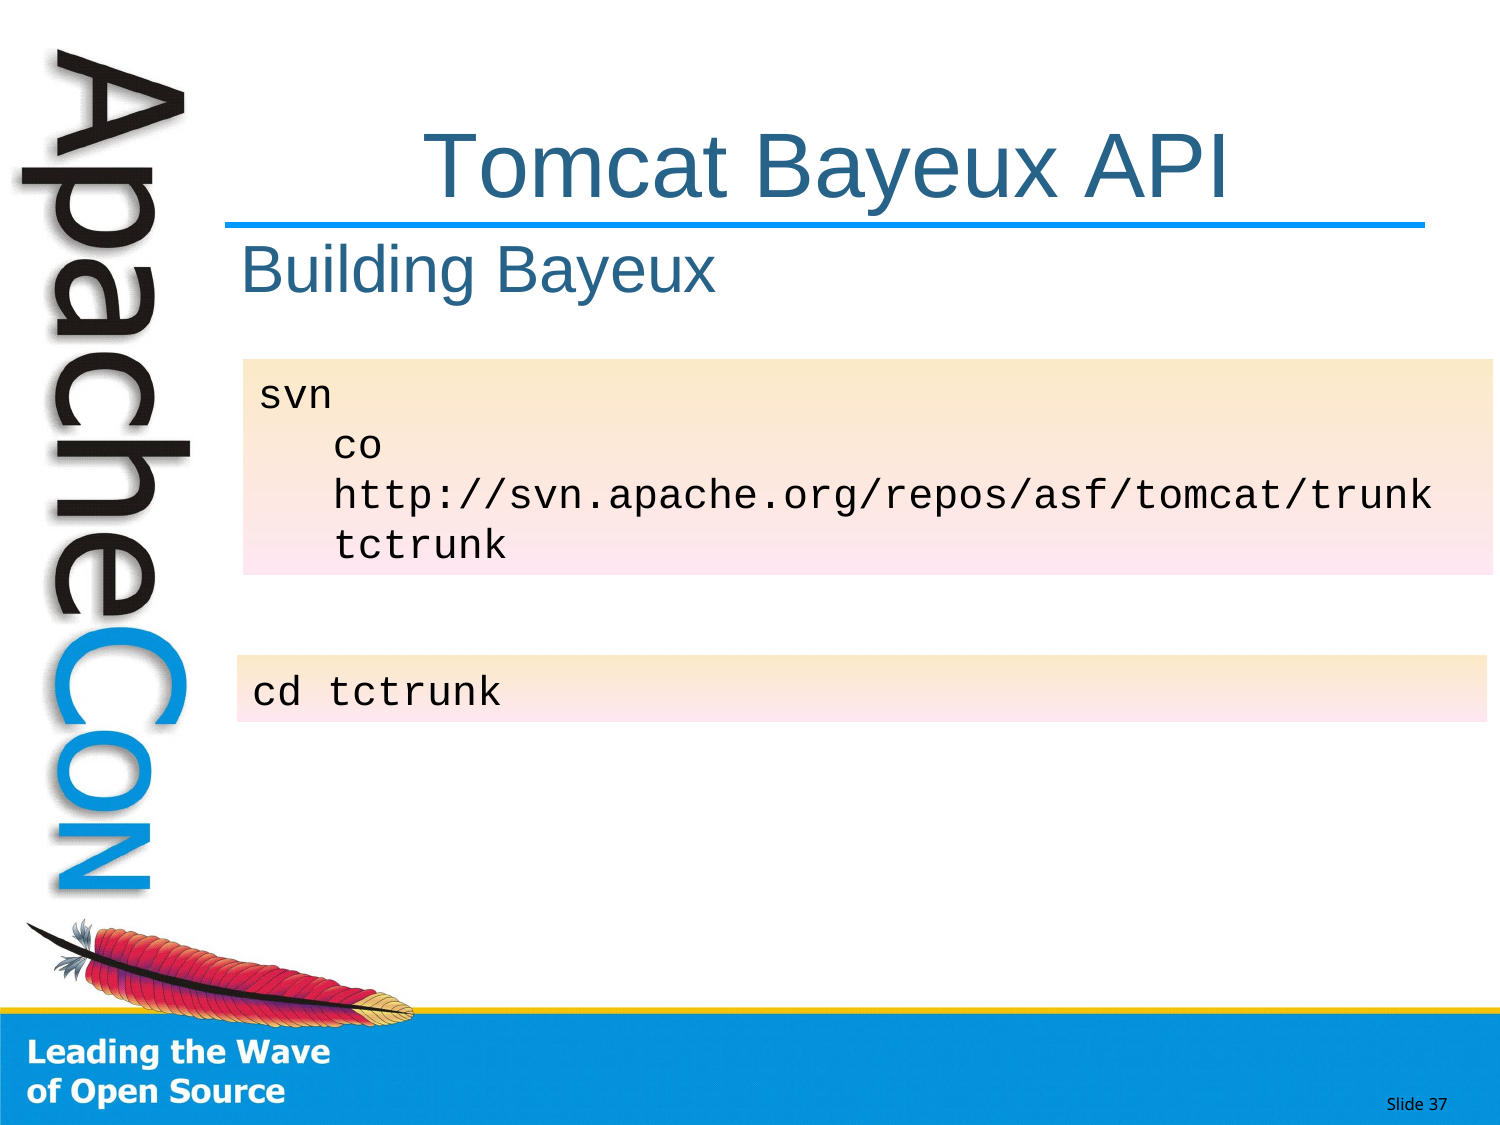

# Tomcat Bayeux API
Building Bayeux
svn
 co
 http://svn.apache.org/repos/asf/tomcat/trunk tctrunk
cd tctrunk
Slide